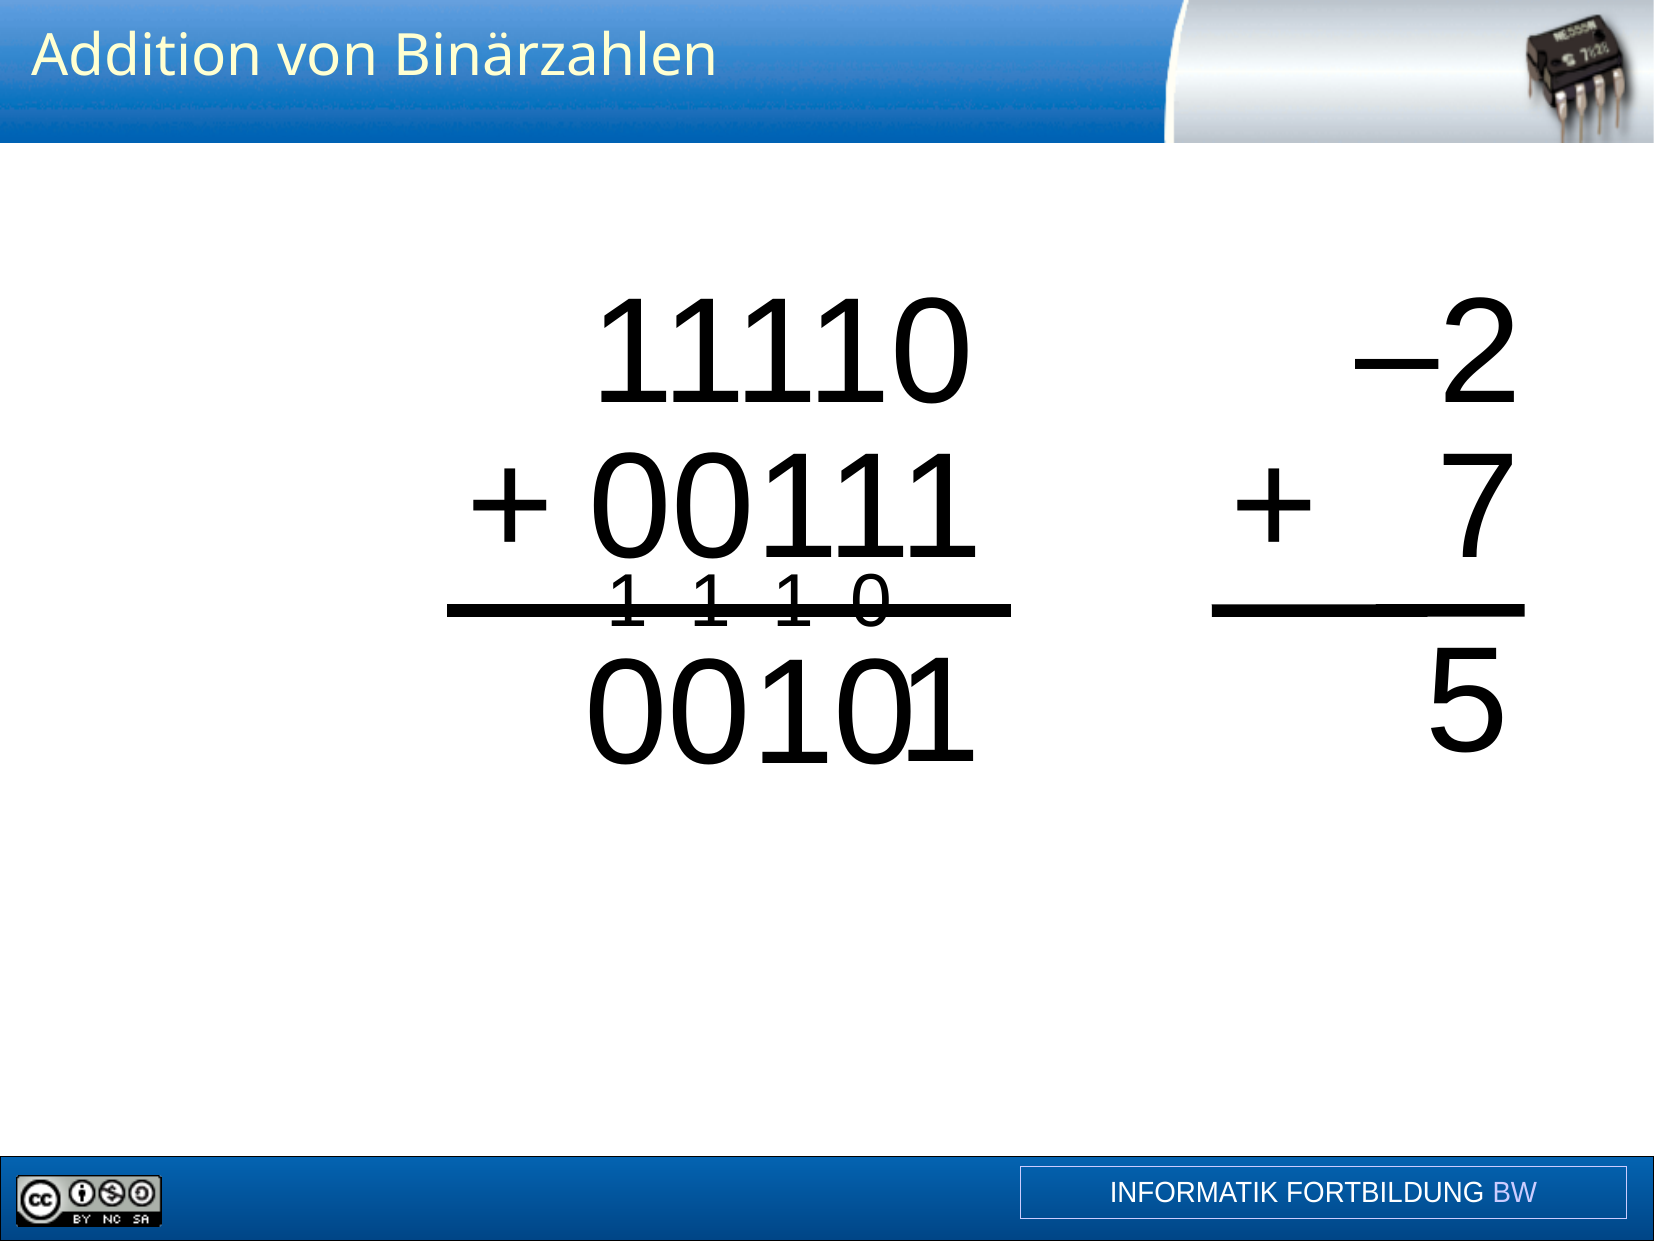

# Addition von Binärzahlen
11110
–2
+
+
00111
 7
0
1
1 1
5
1
0
001